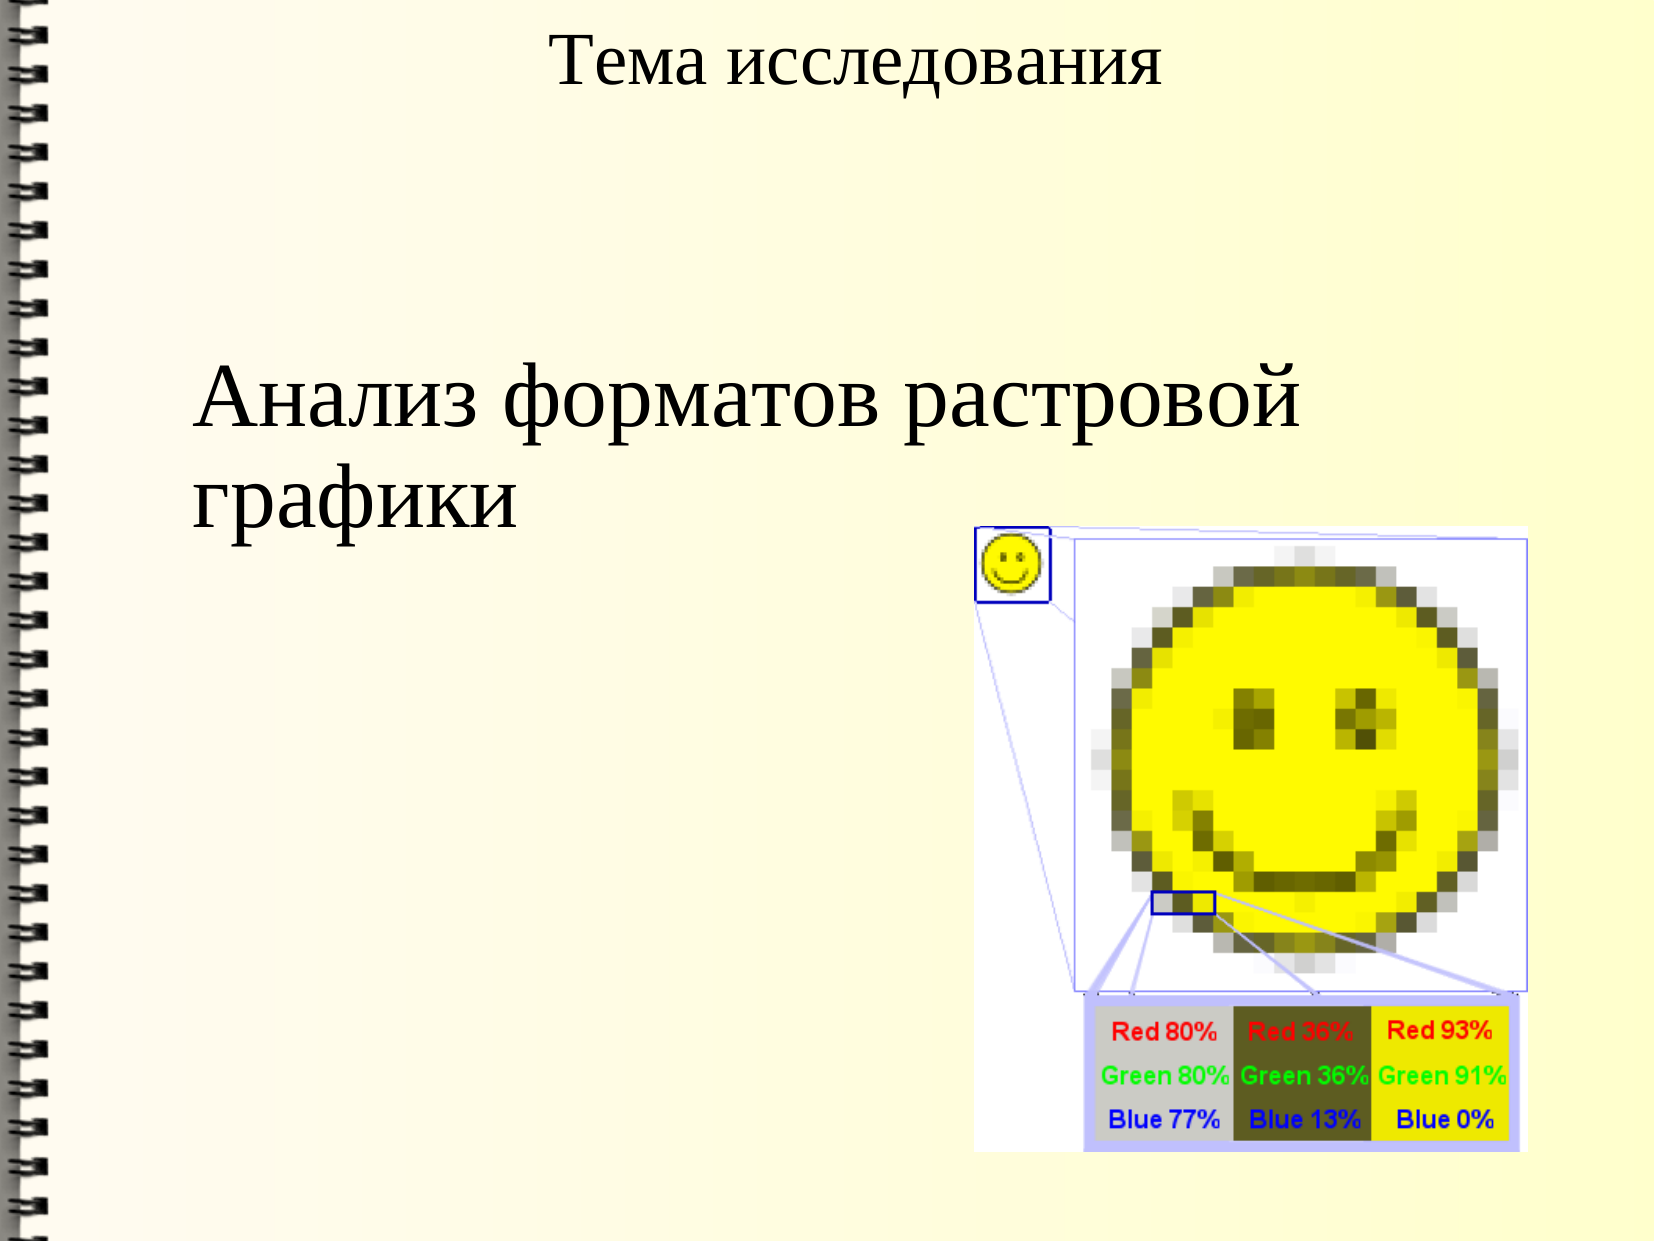

# Тема исследования
Анализ форматов растровой графики